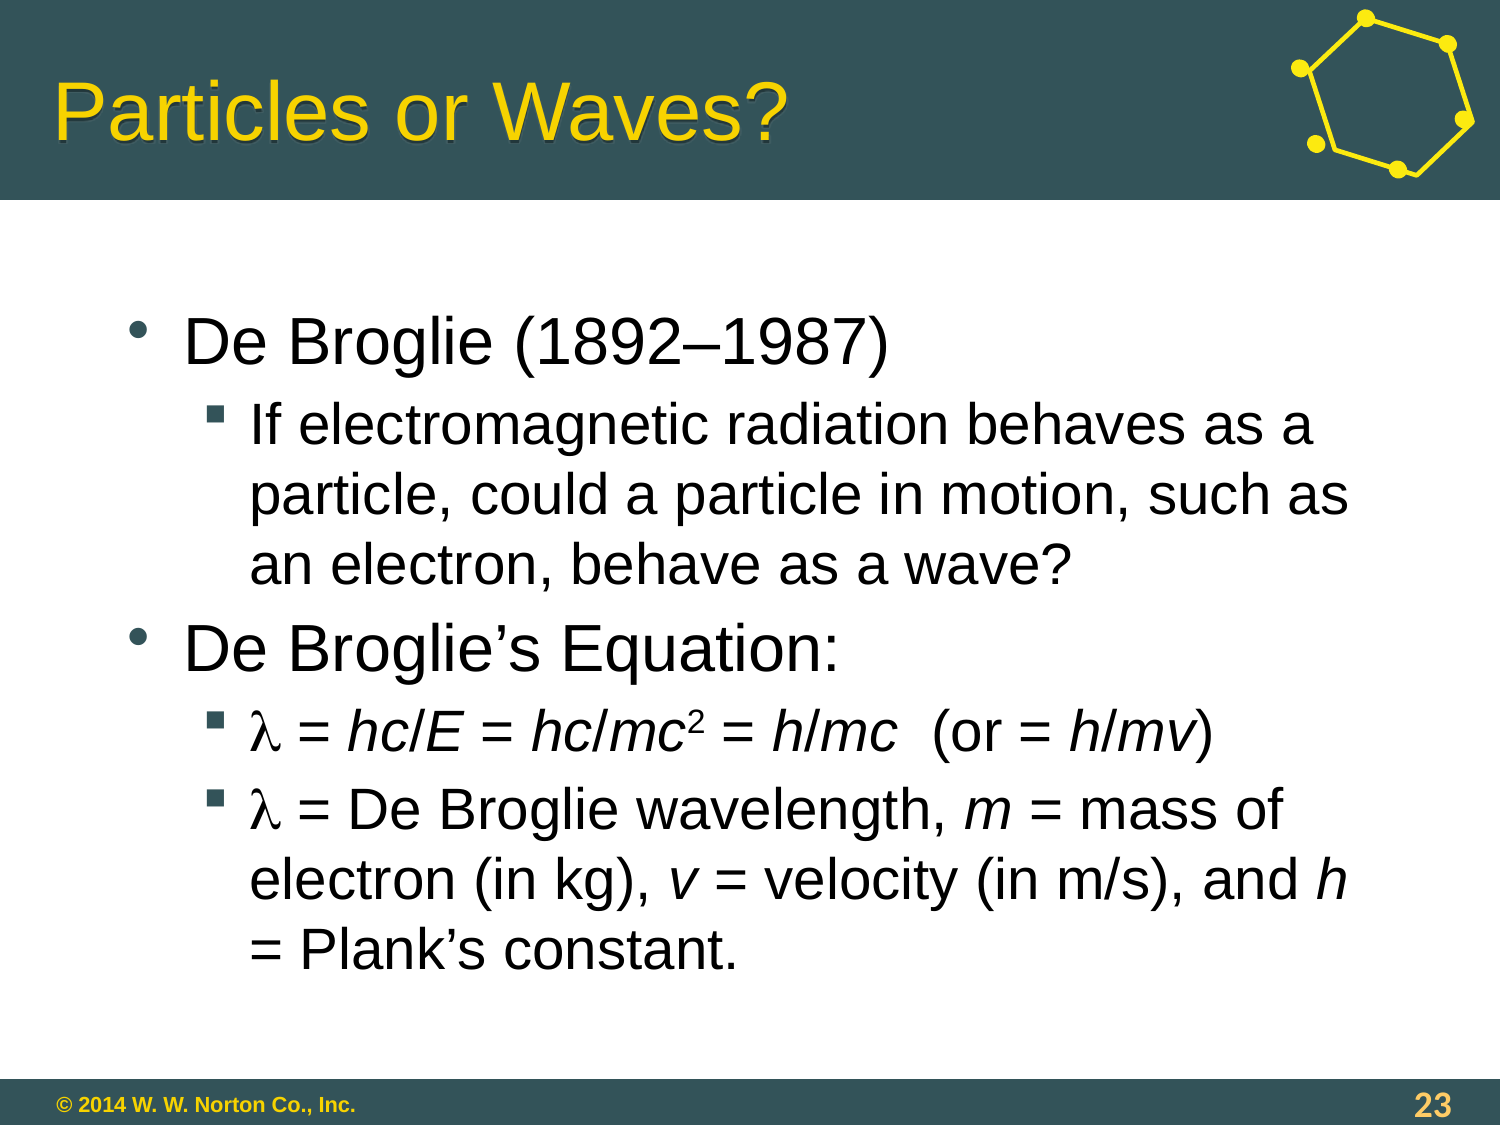

Particles or Waves?
# De Broglie (1892–1987)
If electromagnetic radiation behaves as a particle, could a particle in motion, such as an electron, behave as a wave?
De Broglie’s Equation:
 = hc/E = hc/mc2 = h/mc (or = h/mv)
 = De Broglie wavelength, m = mass of electron (in kg), v = velocity (in m/s), and h = Plank’s constant.